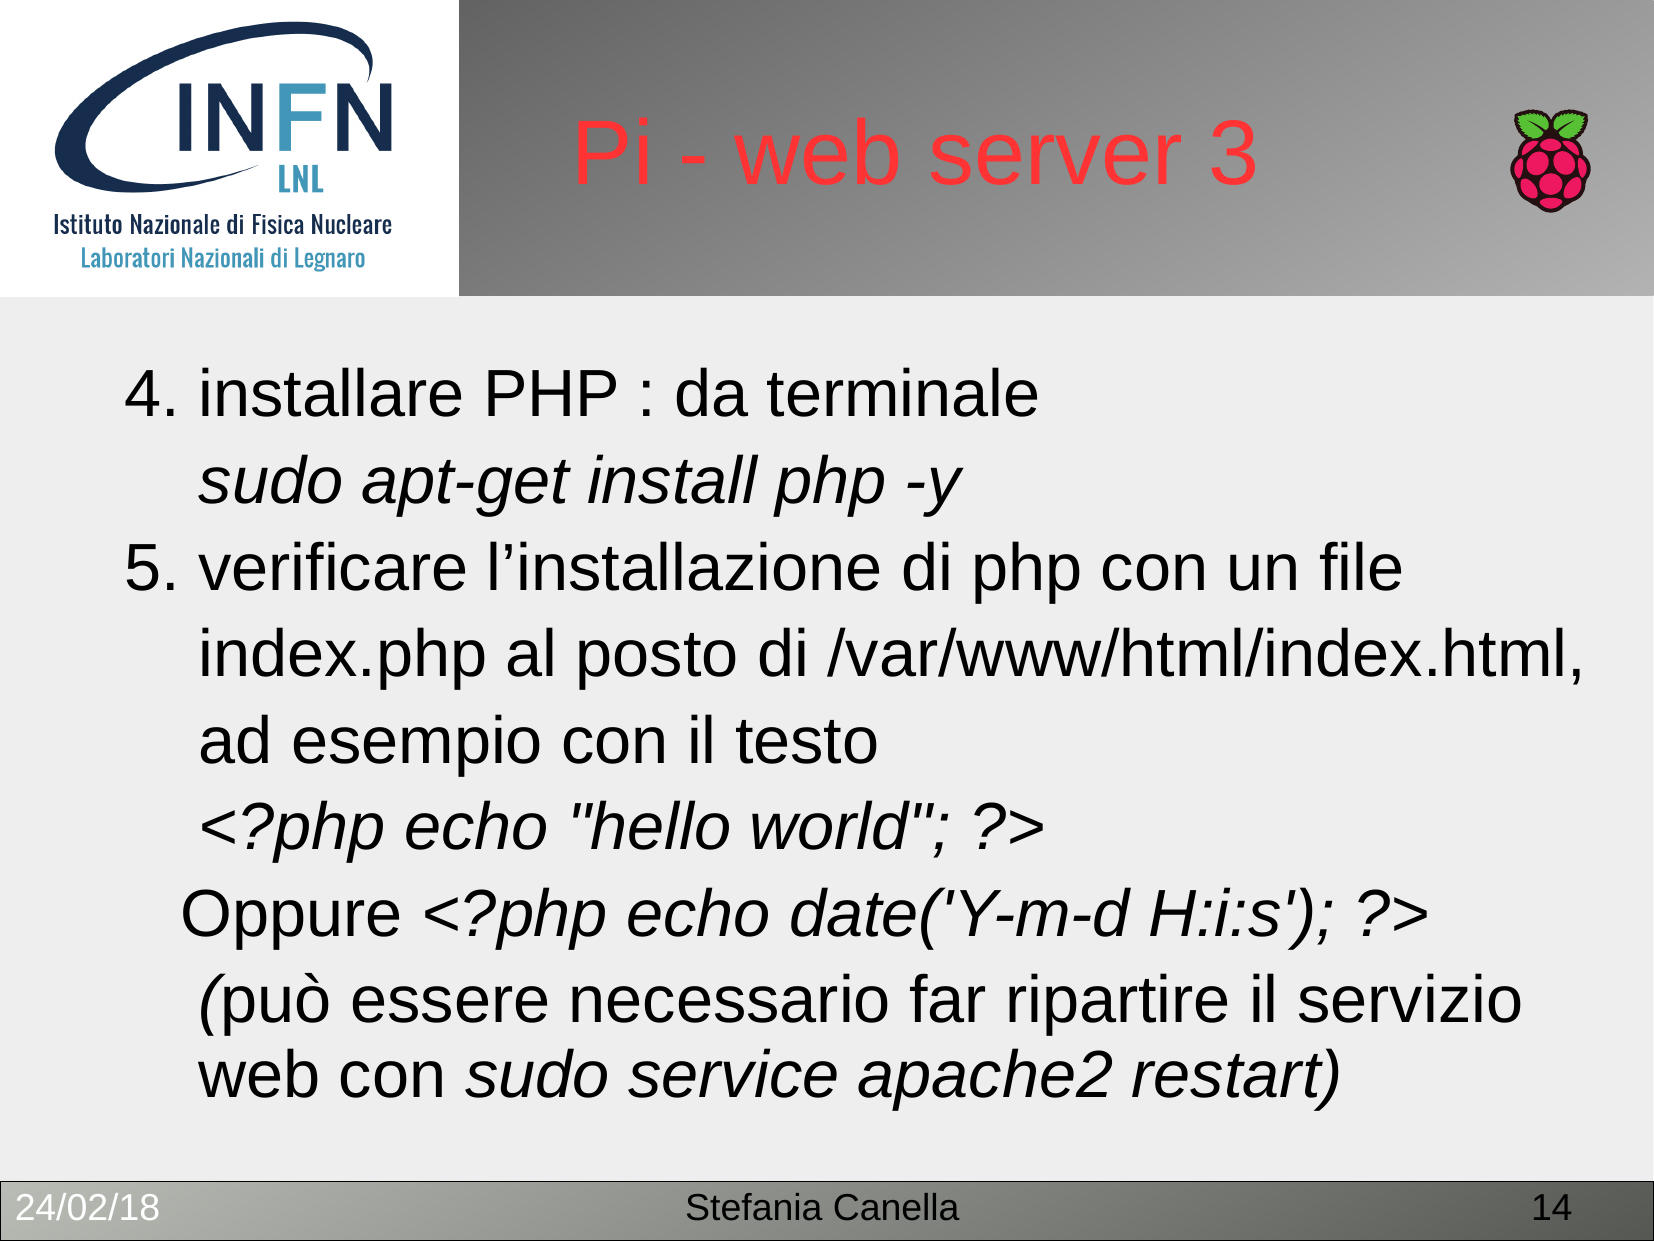

# Pi - web server 3
4. installare PHP : da terminale
 sudo apt-get install php -y
5. verificare l’installazione di php con un file
 index.php al posto di /var/www/html/index.html,
 ad esempio con il testo
 <?php echo "hello world"; ?>
 Oppure <?php echo date('Y-m-d H:i:s'); ?>
 (può essere necessario far ripartire il servizio web con sudo service apache2 restart)
24/02/18
Stefania Canella